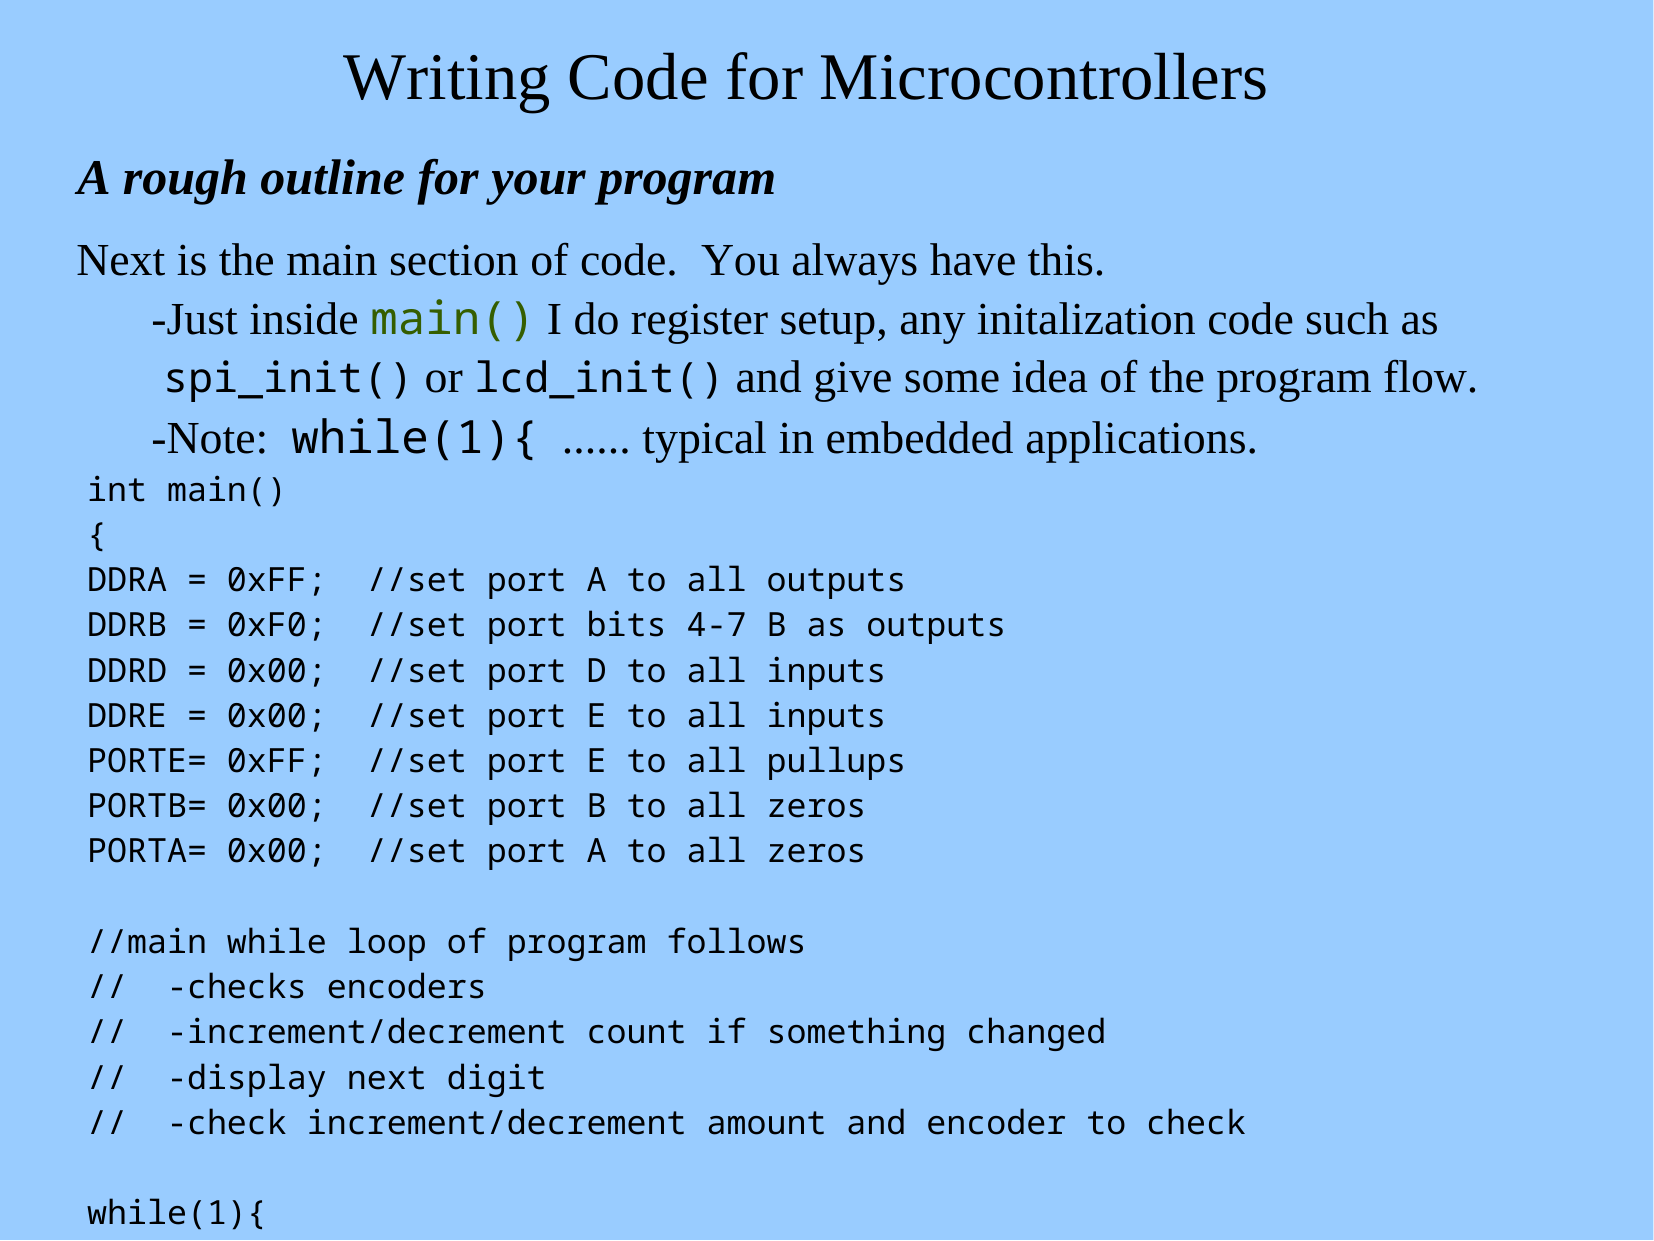

Writing Code for Microcontrollers
A rough outline for your program
Next is the main section of code. You always have this.
	-Just inside main() I do register setup, any initalization code such as 		 spi_init() or lcd_init() and give some idea of the program flow.
	-Note: while(1){ ...... typical in embedded applications.
int main()
{
DDRA = 0xFF; //set port A to all outputs
DDRB = 0xF0; //set port bits 4-7 B as outputs
DDRD = 0x00; //set port D to all inputs
DDRE = 0x00; //set port E to all inputs
PORTE= 0xFF; //set port E to all pullups
PORTB= 0x00; //set port B to all zeros
PORTA= 0x00; //set port A to all zeros
//main while loop of program follows
// -checks encoders
// -increment/decrement count if something changed
// -display next digit
// -check increment/decrement amount and encoder to check
while(1){
 _delay_loop_2(500); //loop debounce required